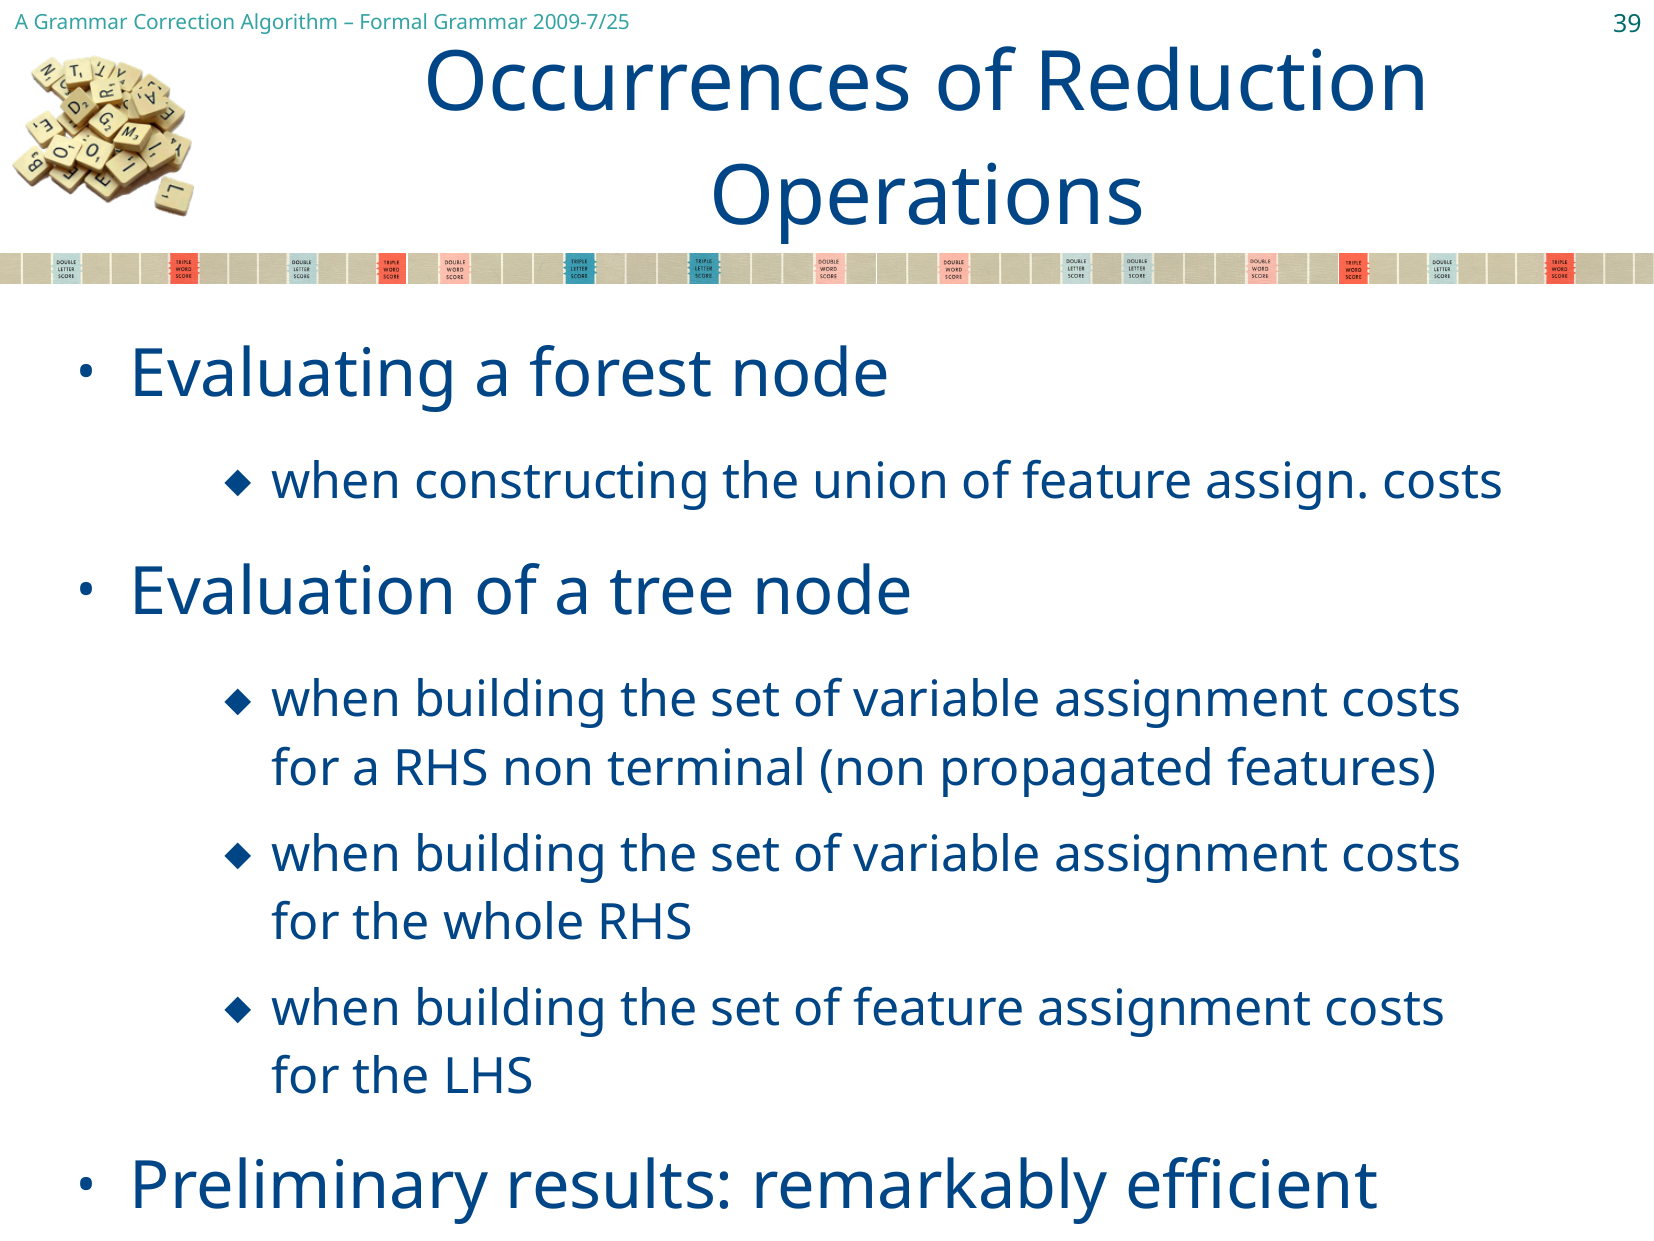

39
# Occurrences of Reduction Operations
Evaluating a forest node
when constructing the union of feature assign. costs
Evaluation of a tree node
when building the set of variable assignment costs
for a RHS non terminal (non propagated features)
when building the set of variable assignment costs
for the whole RHS
when building the set of feature assignment costs
for the LHS
Preliminary results: remarkably efficient